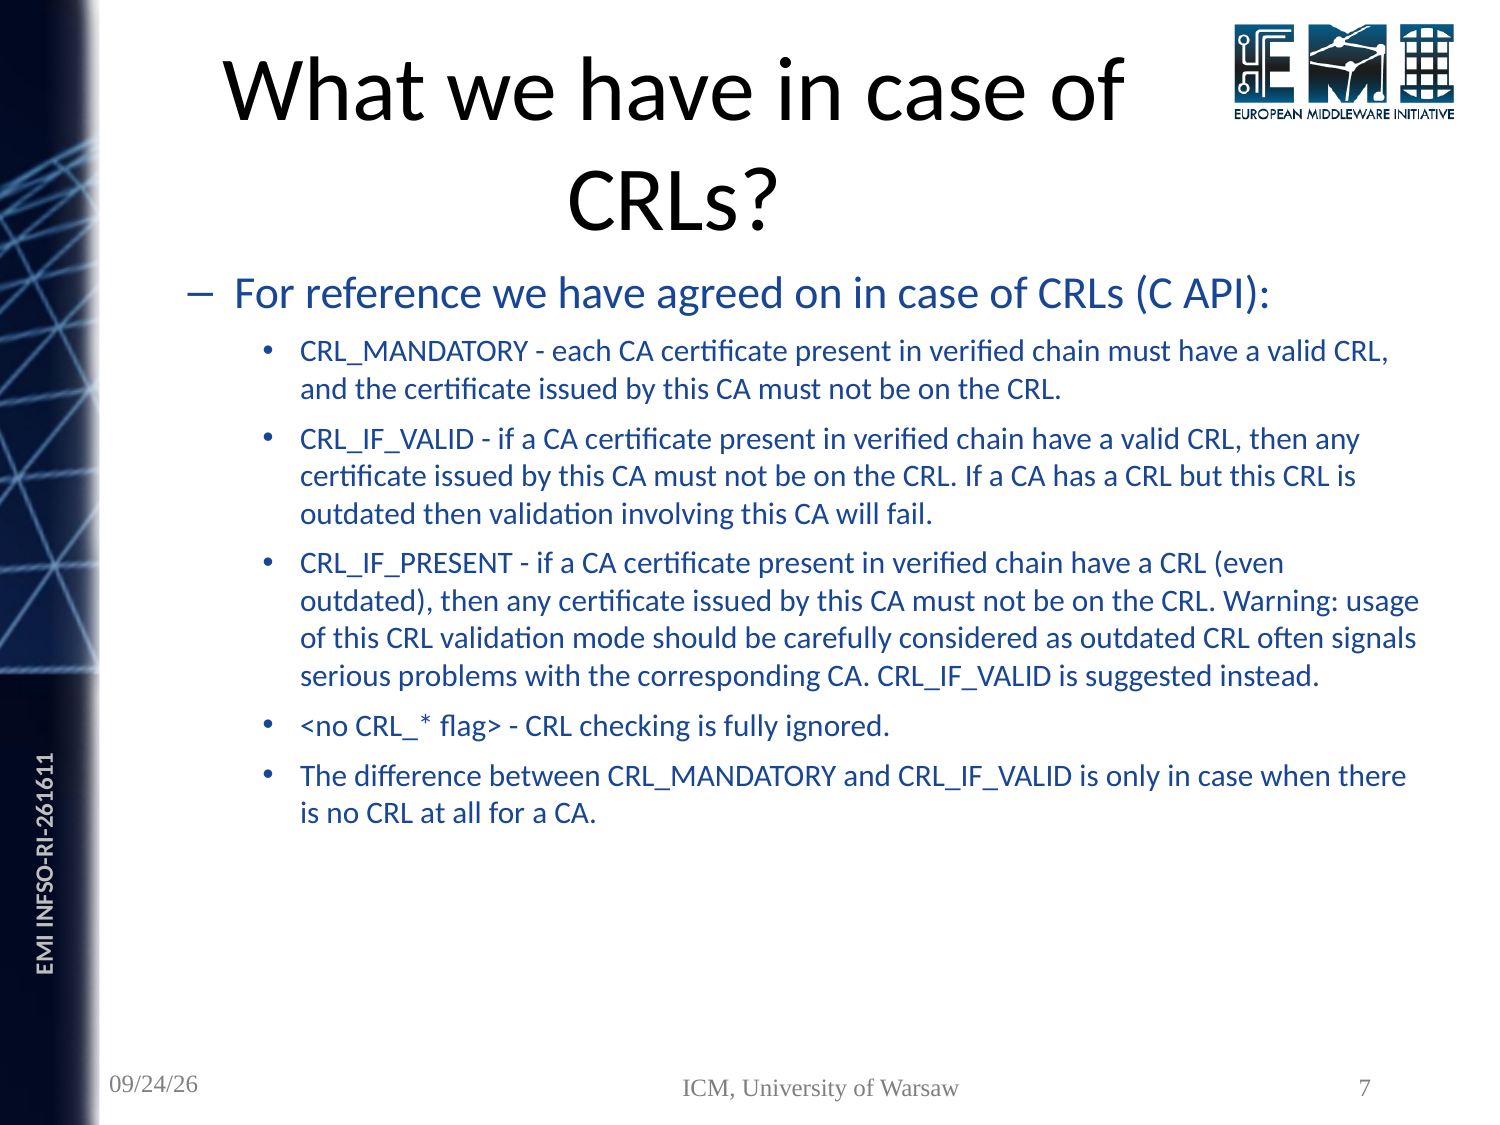

# What we have in case of CRLs?
For reference we have agreed on in case of CRLs (C API):
CRL_MANDATORY - each CA certificate present in verified chain must have a valid CRL, and the certificate issued by this CA must not be on the CRL.
CRL_IF_VALID - if a CA certificate present in verified chain have a valid CRL, then any certificate issued by this CA must not be on the CRL. If a CA has a CRL but this CRL is outdated then validation involving this CA will fail.
CRL_IF_PRESENT - if a CA certificate present in verified chain have a CRL (even outdated), then any certificate issued by this CA must not be on the CRL. Warning: usage of this CRL validation mode should be carefully considered as outdated CRL often signals serious problems with the corresponding CA. CRL_IF_VALID is suggested instead.
<no CRL_* flag> - CRL checking is fully ignored.
The difference between CRL_MANDATORY and CRL_IF_VALID is only in case when there is no CRL at all for a CA.
7